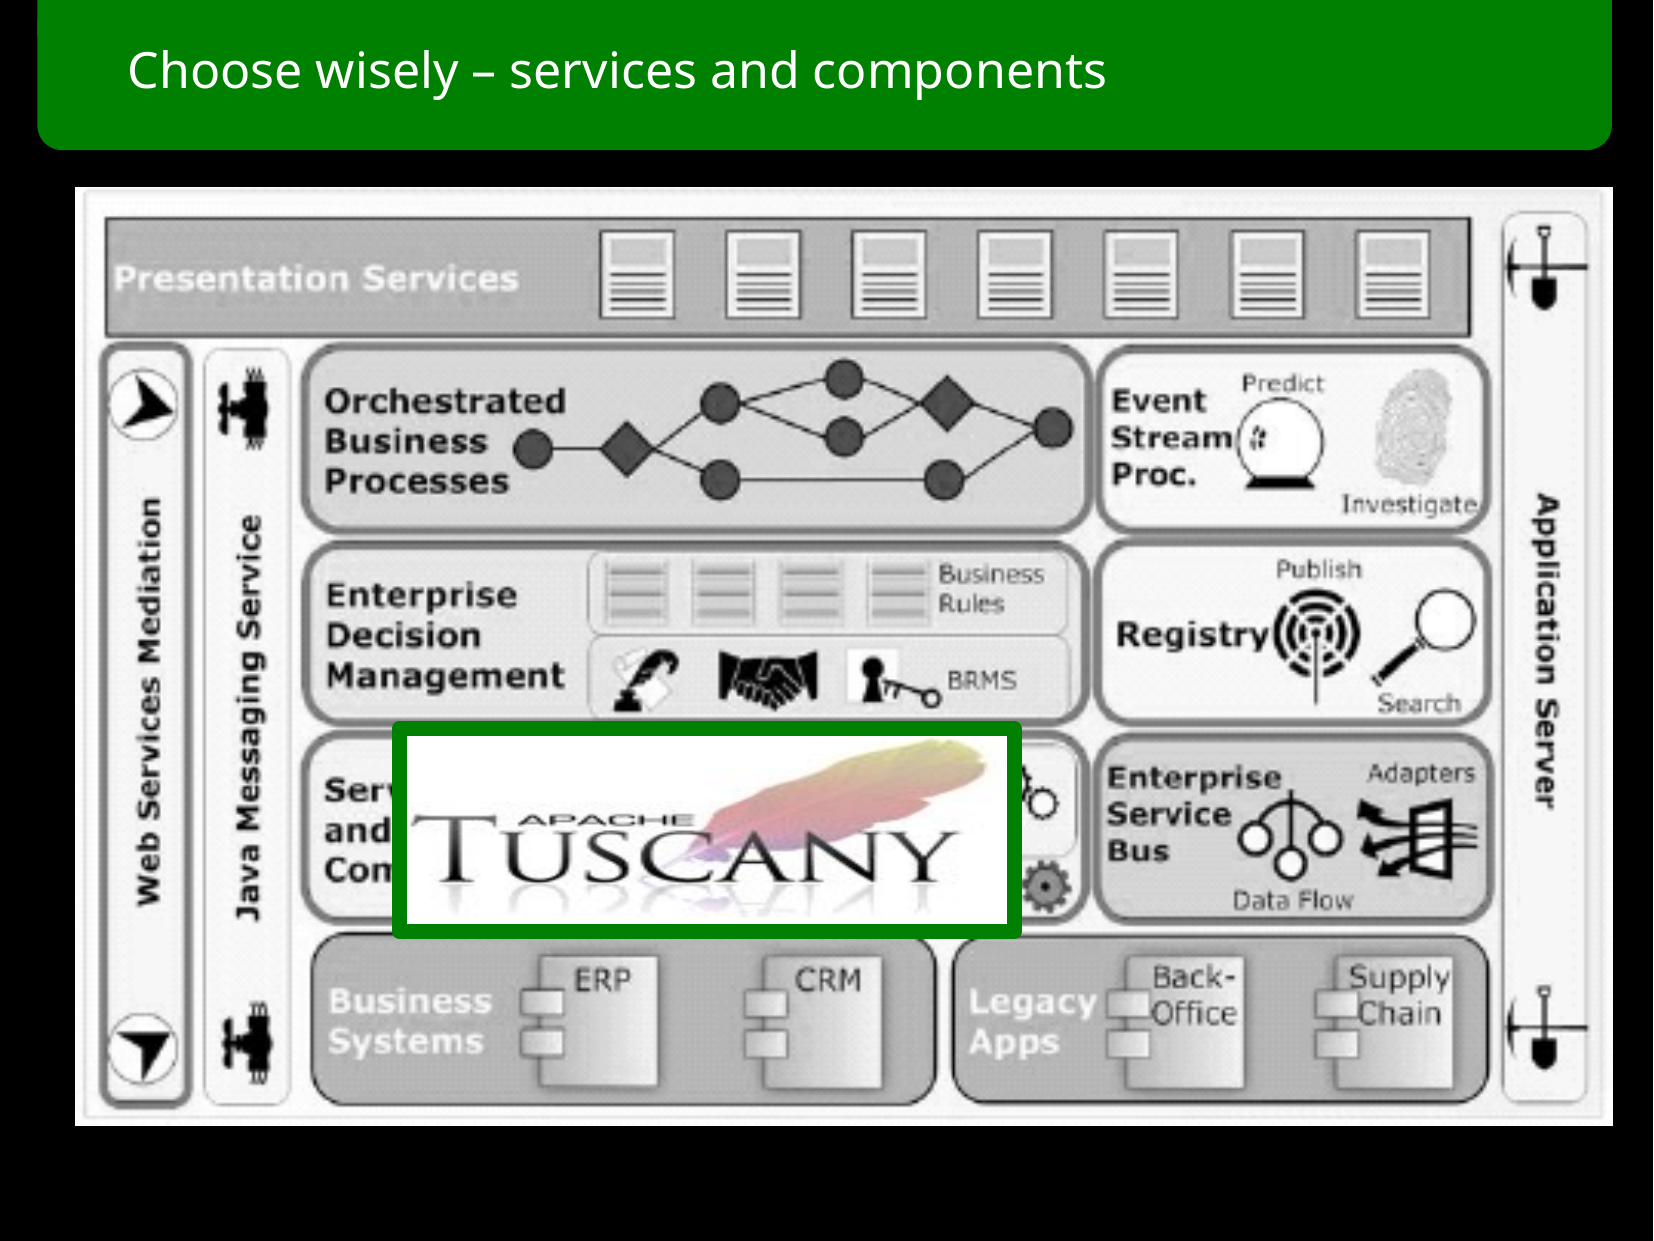

Choose wisely – services and components
#